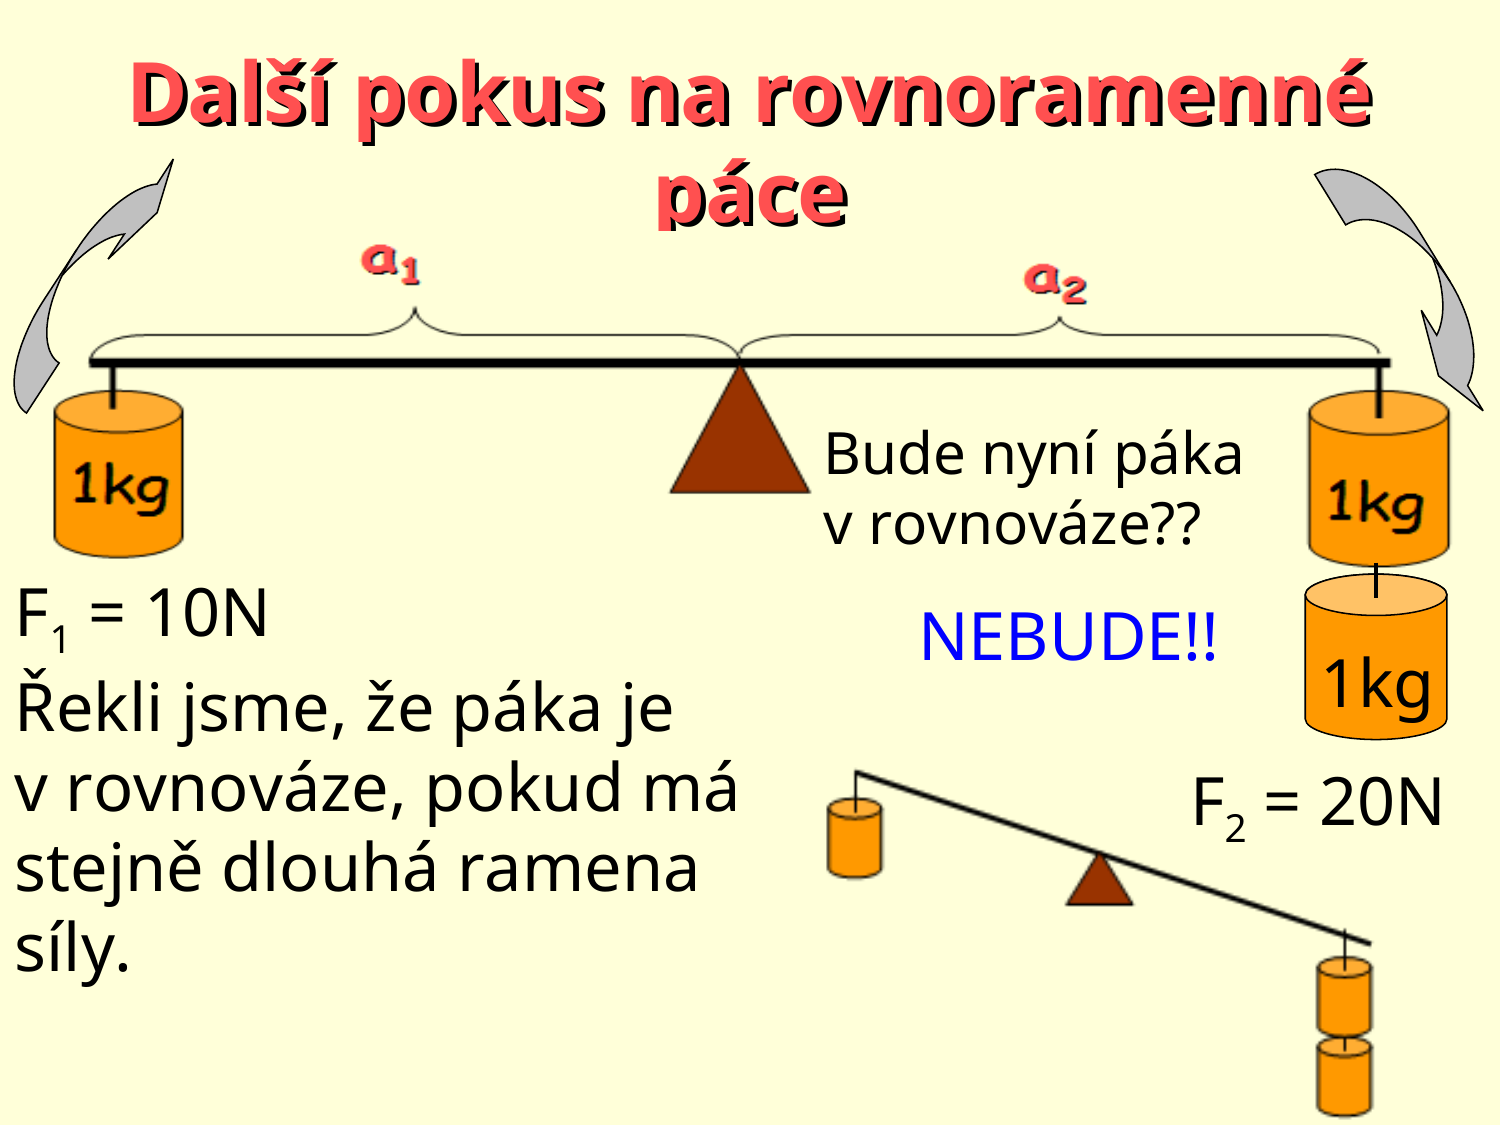

# Další pokus na rovnoramenné páce
Bude nyní páka
v rovnováze??
F1 = 10N
NEBUDE!!
1kg
Řekli jsme, že páka je
v rovnováze, pokud má stejně dlouhá ramena síly.
F2 = 20N